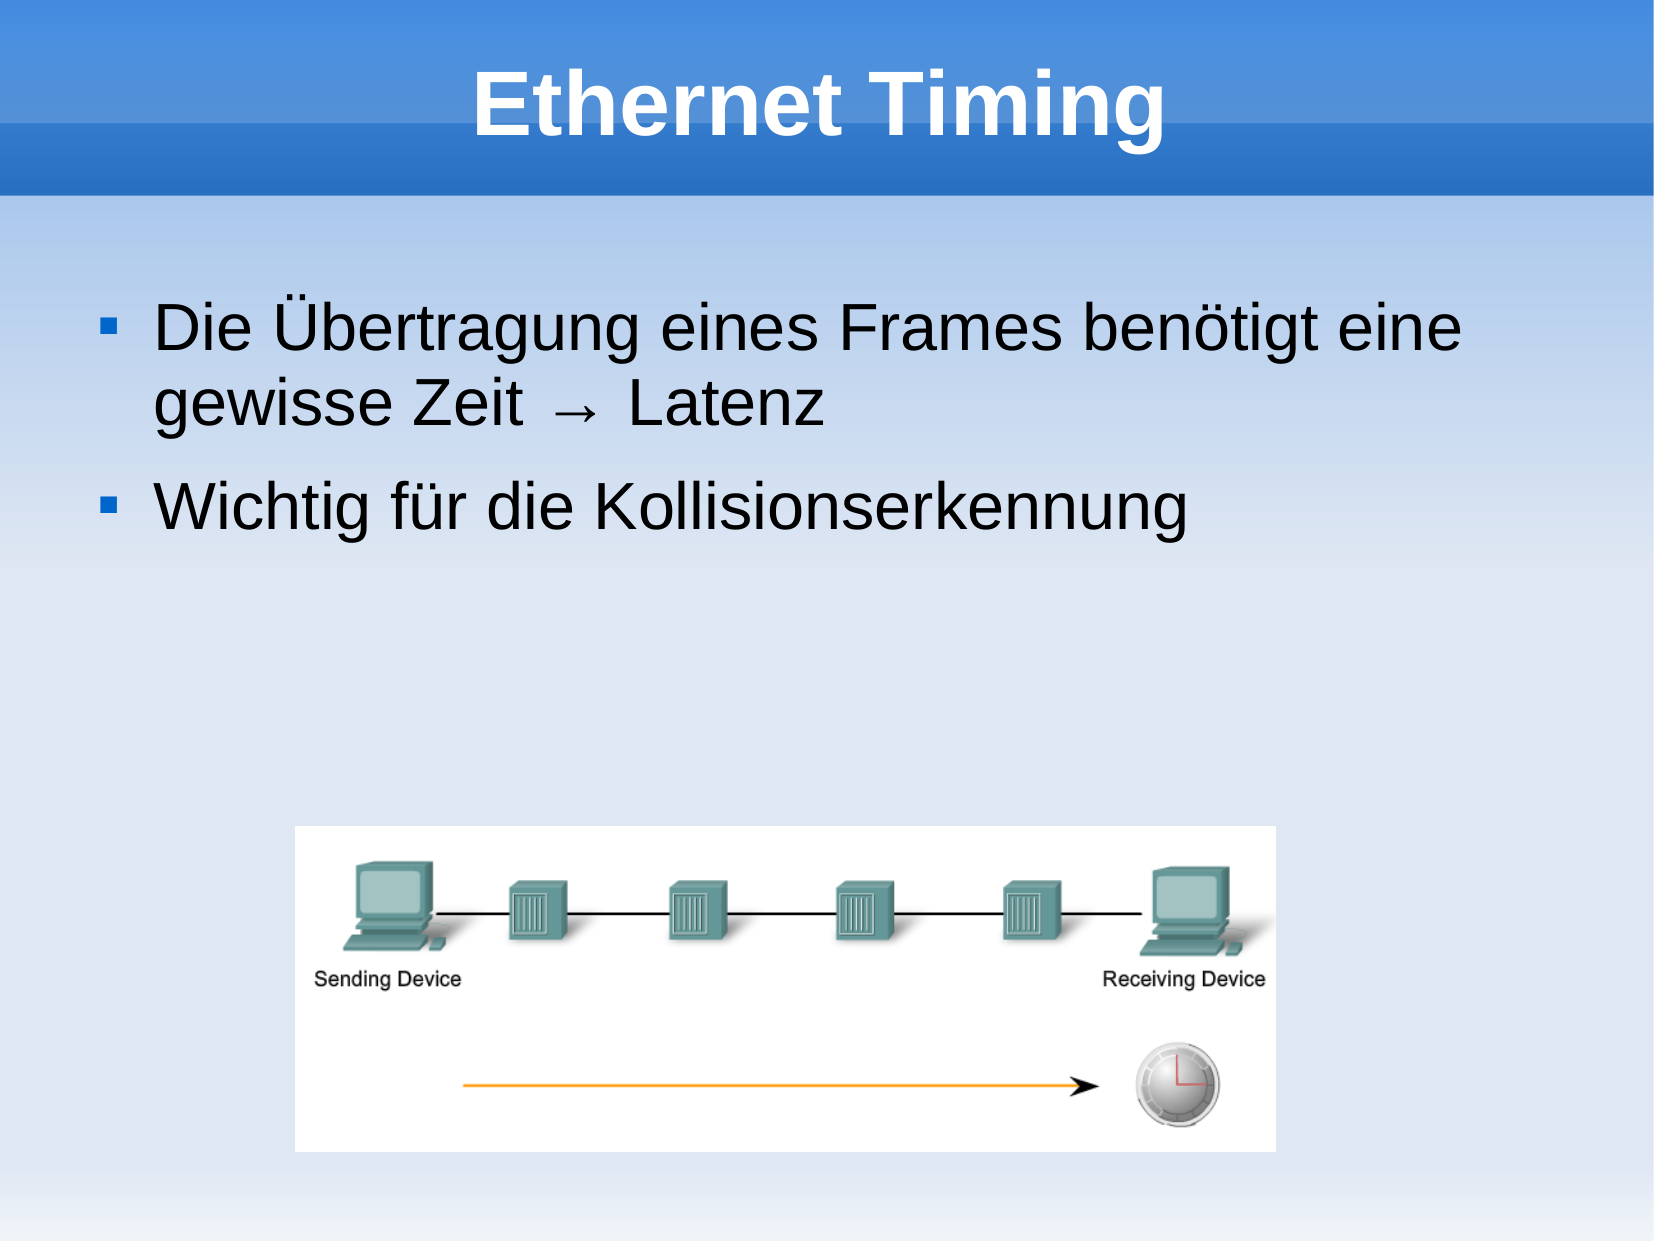

# Ethernet Timing
Die Übertragung eines Frames benötigt eine gewisse Zeit → Latenz
Wichtig für die Kollisionserkennung